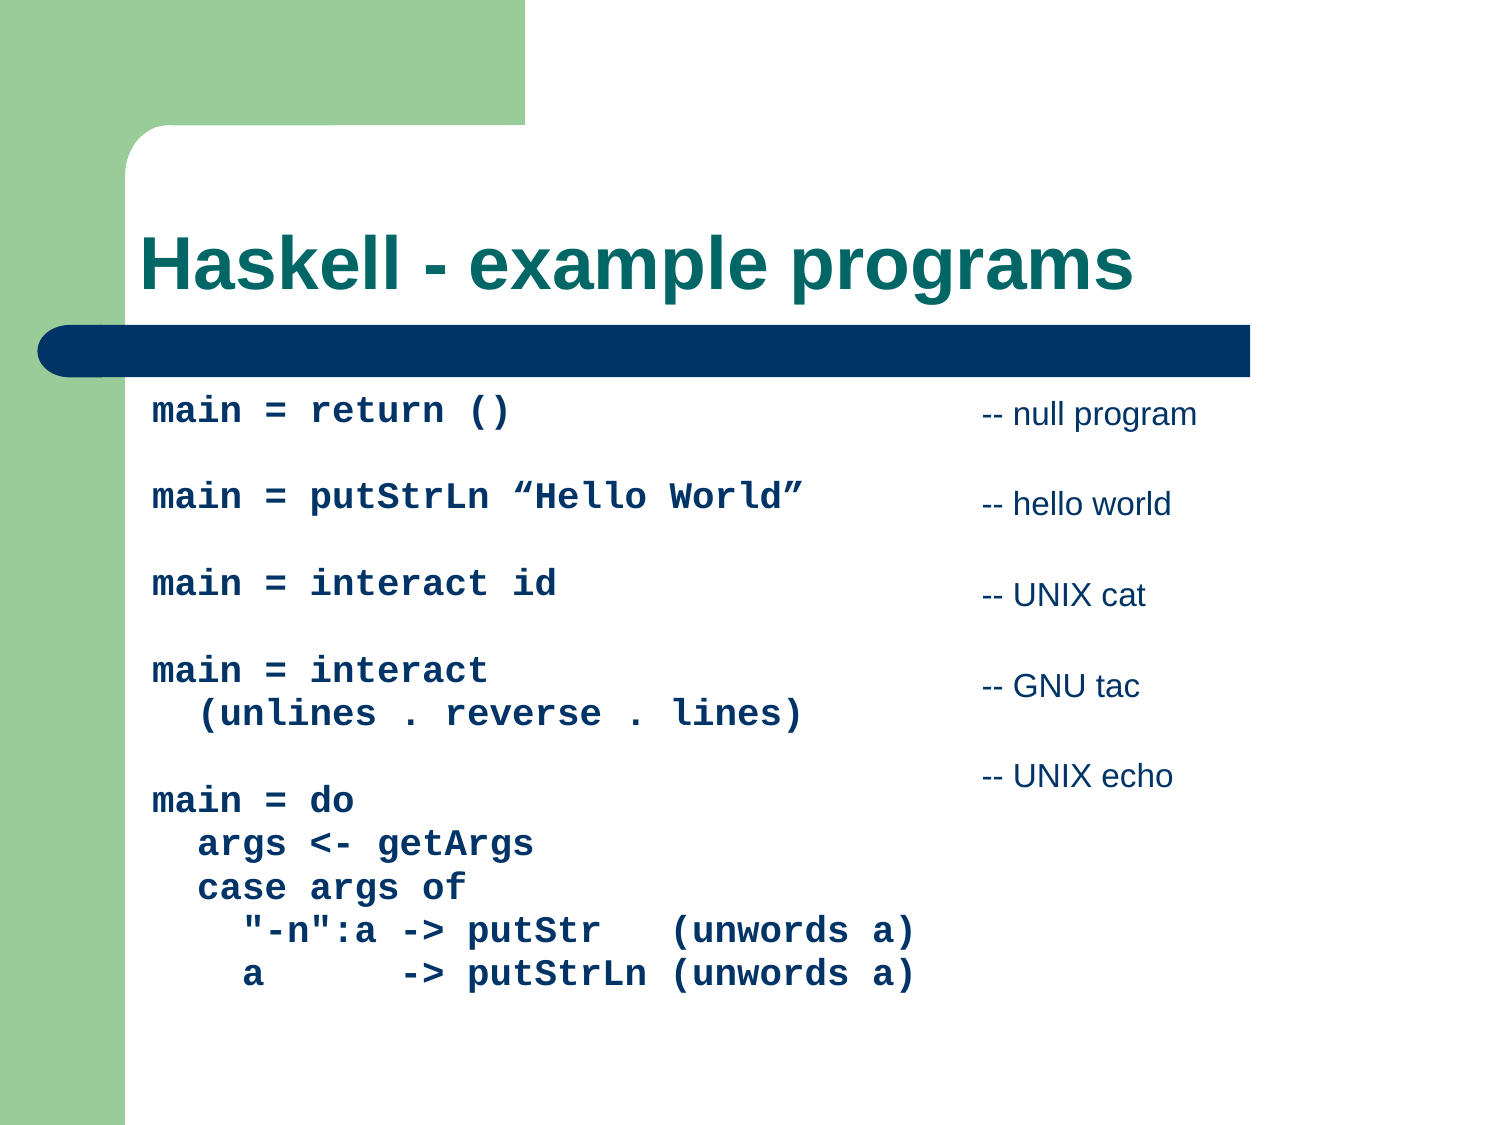

# Haskell - example programs
-- null program
-- hello world
-- UNIX cat
-- GNU tac
-- UNIX echo
main = return ()
main = putStrLn “Hello World”
main = interact id
main = interact
 (unlines . reverse . lines)
main = do
 args <- getArgs
 case args of
 "-n":a -> putStr (unwords a)
 a -> putStrLn (unwords a)